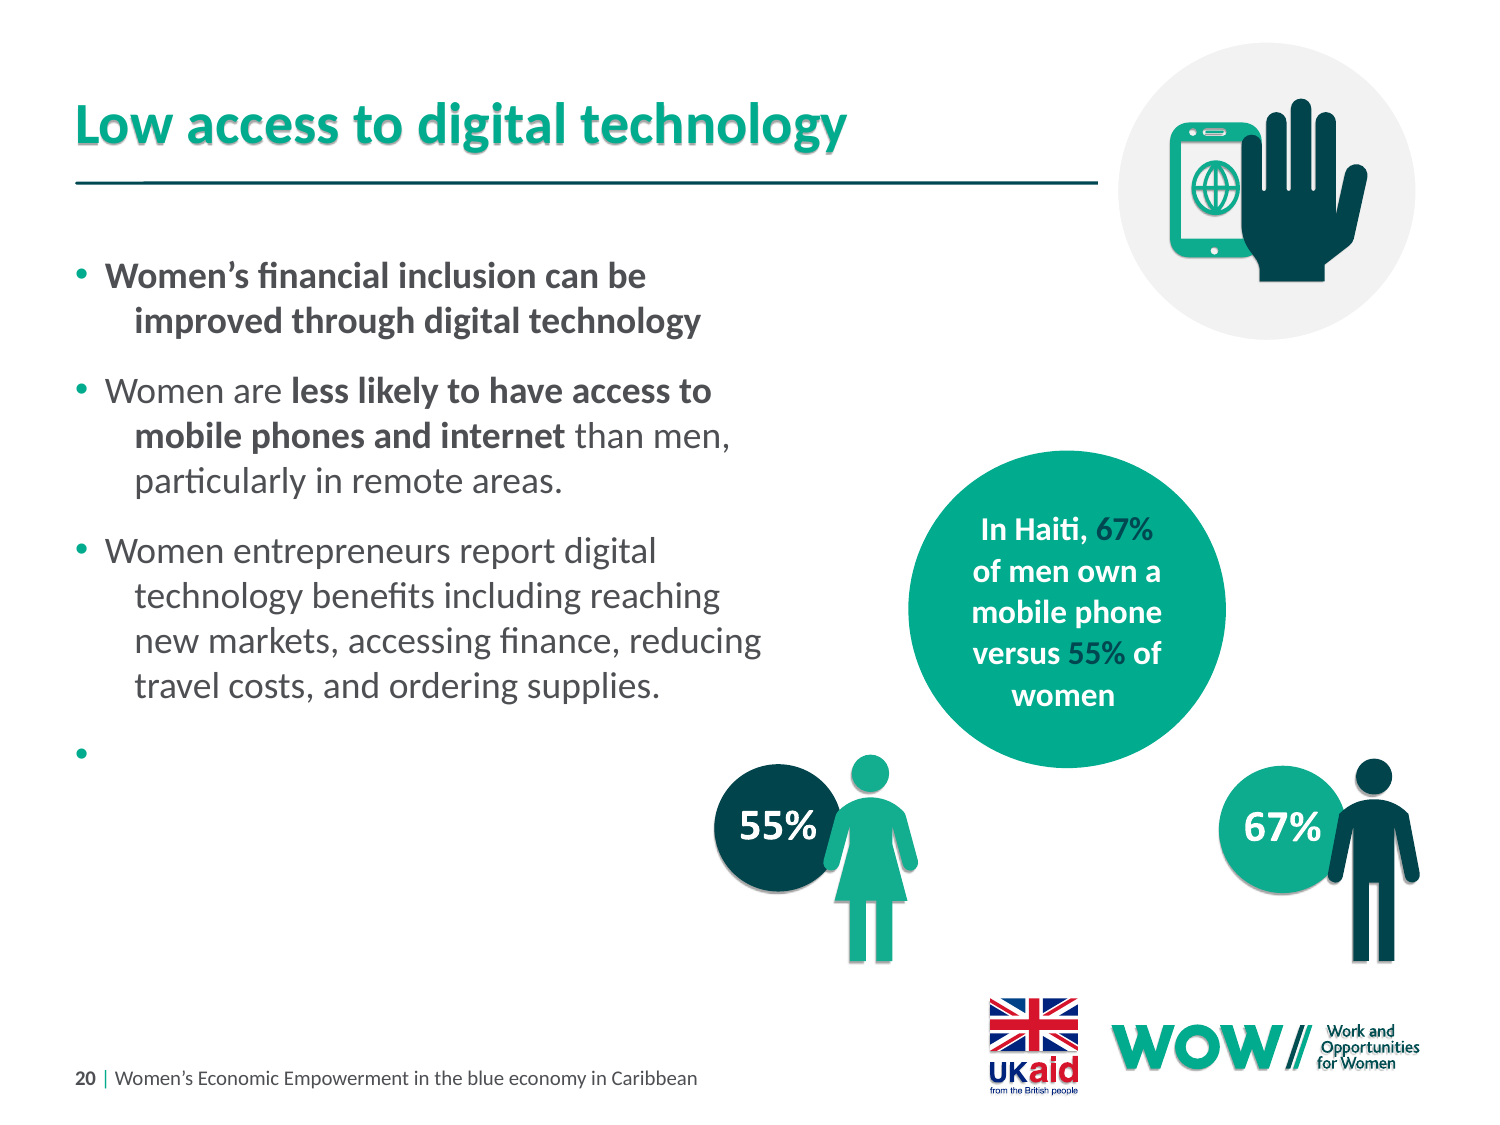

# Low access to digital technology
Women’s financial inclusion can be
improved through digital technology
Women are less likely to have access to mobile phones and internet than men, particularly in remote areas.
Women entrepreneurs report digital technology benefits including reaching
new markets, accessing finance, reducing travel costs, and ordering supplies.
 In Haiti, 67%
of men own a mobile phone versus 55% of women
15 | Women’s Economic Empowerment in the blue economy in Caribbean